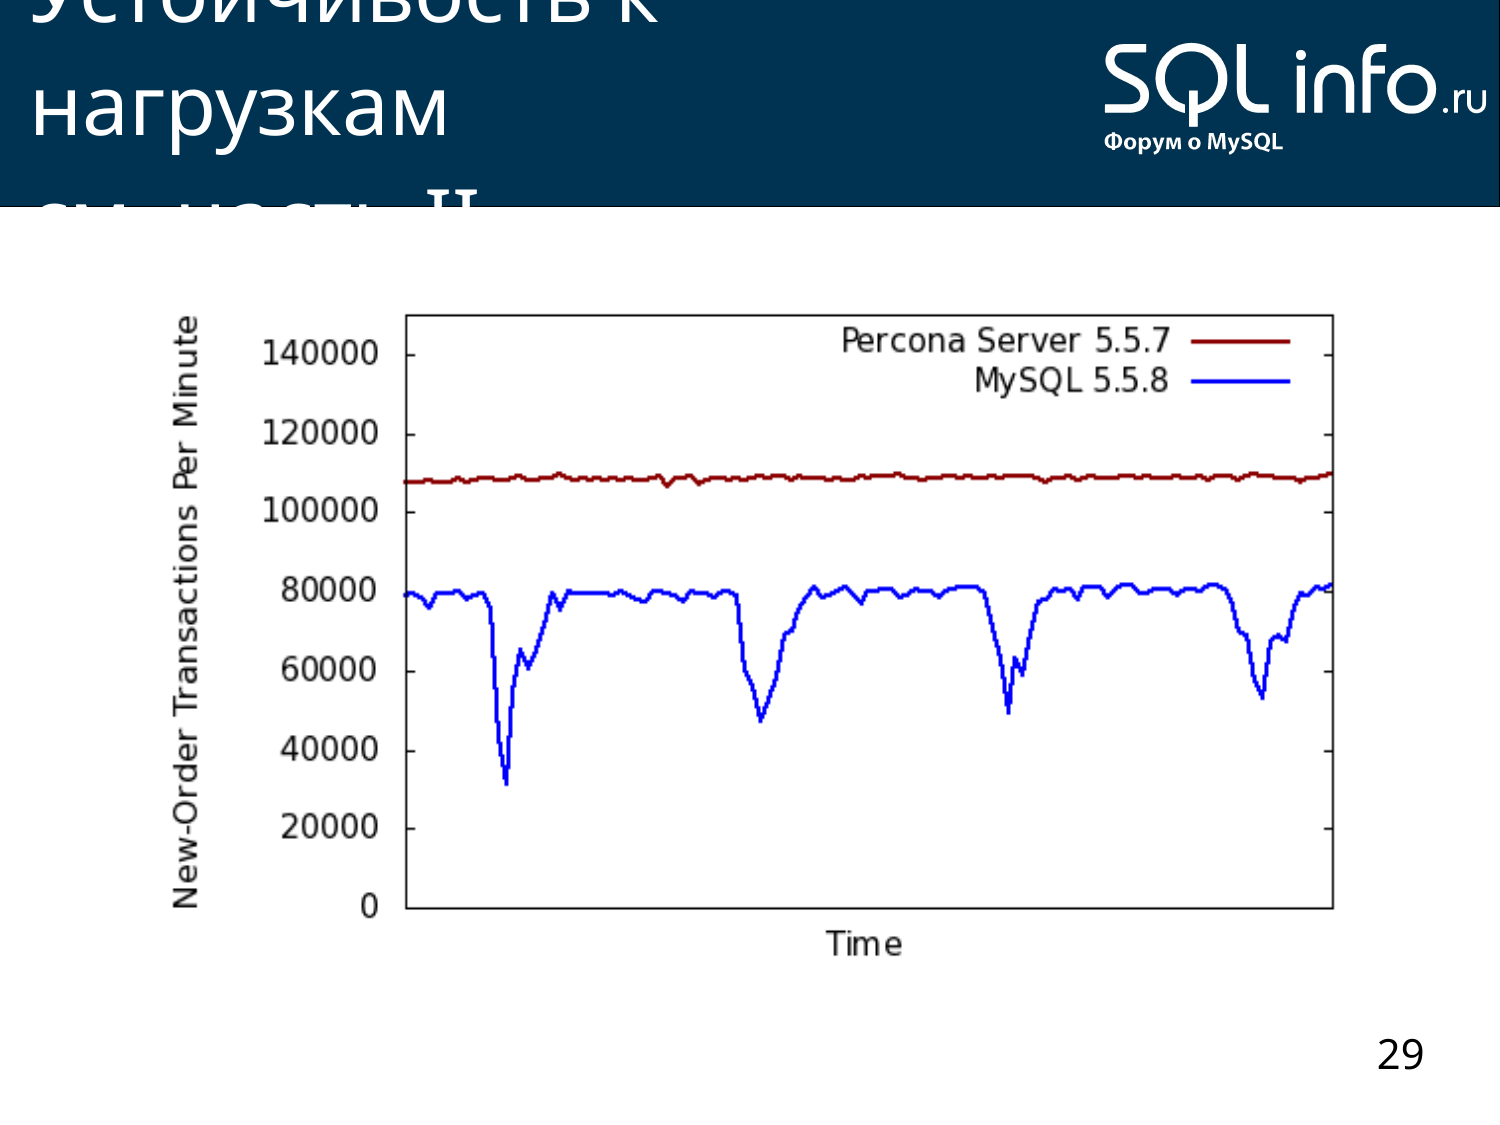

# Устойчивость к нагрузкам см. часть II
29